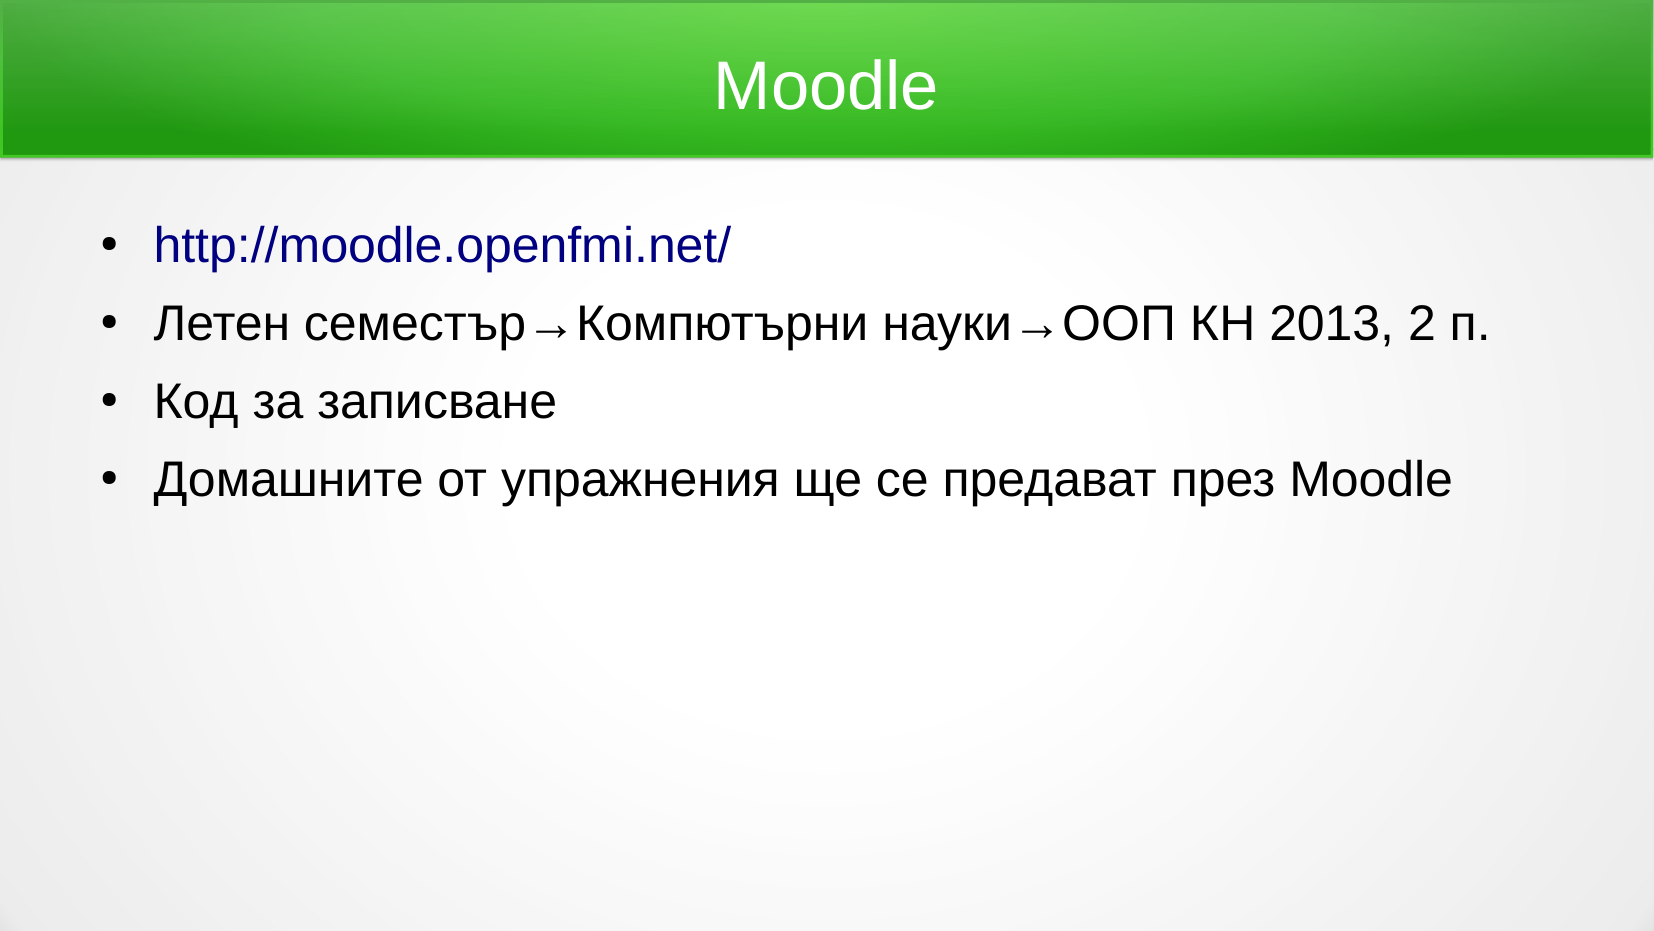

# Moodle
http://moodle.openfmi.net/
Летен семестър→Компютърни науки→ООП КН 2013, 2 п.
Код за записване
Домашните от упражнения ще се предават през Moodle